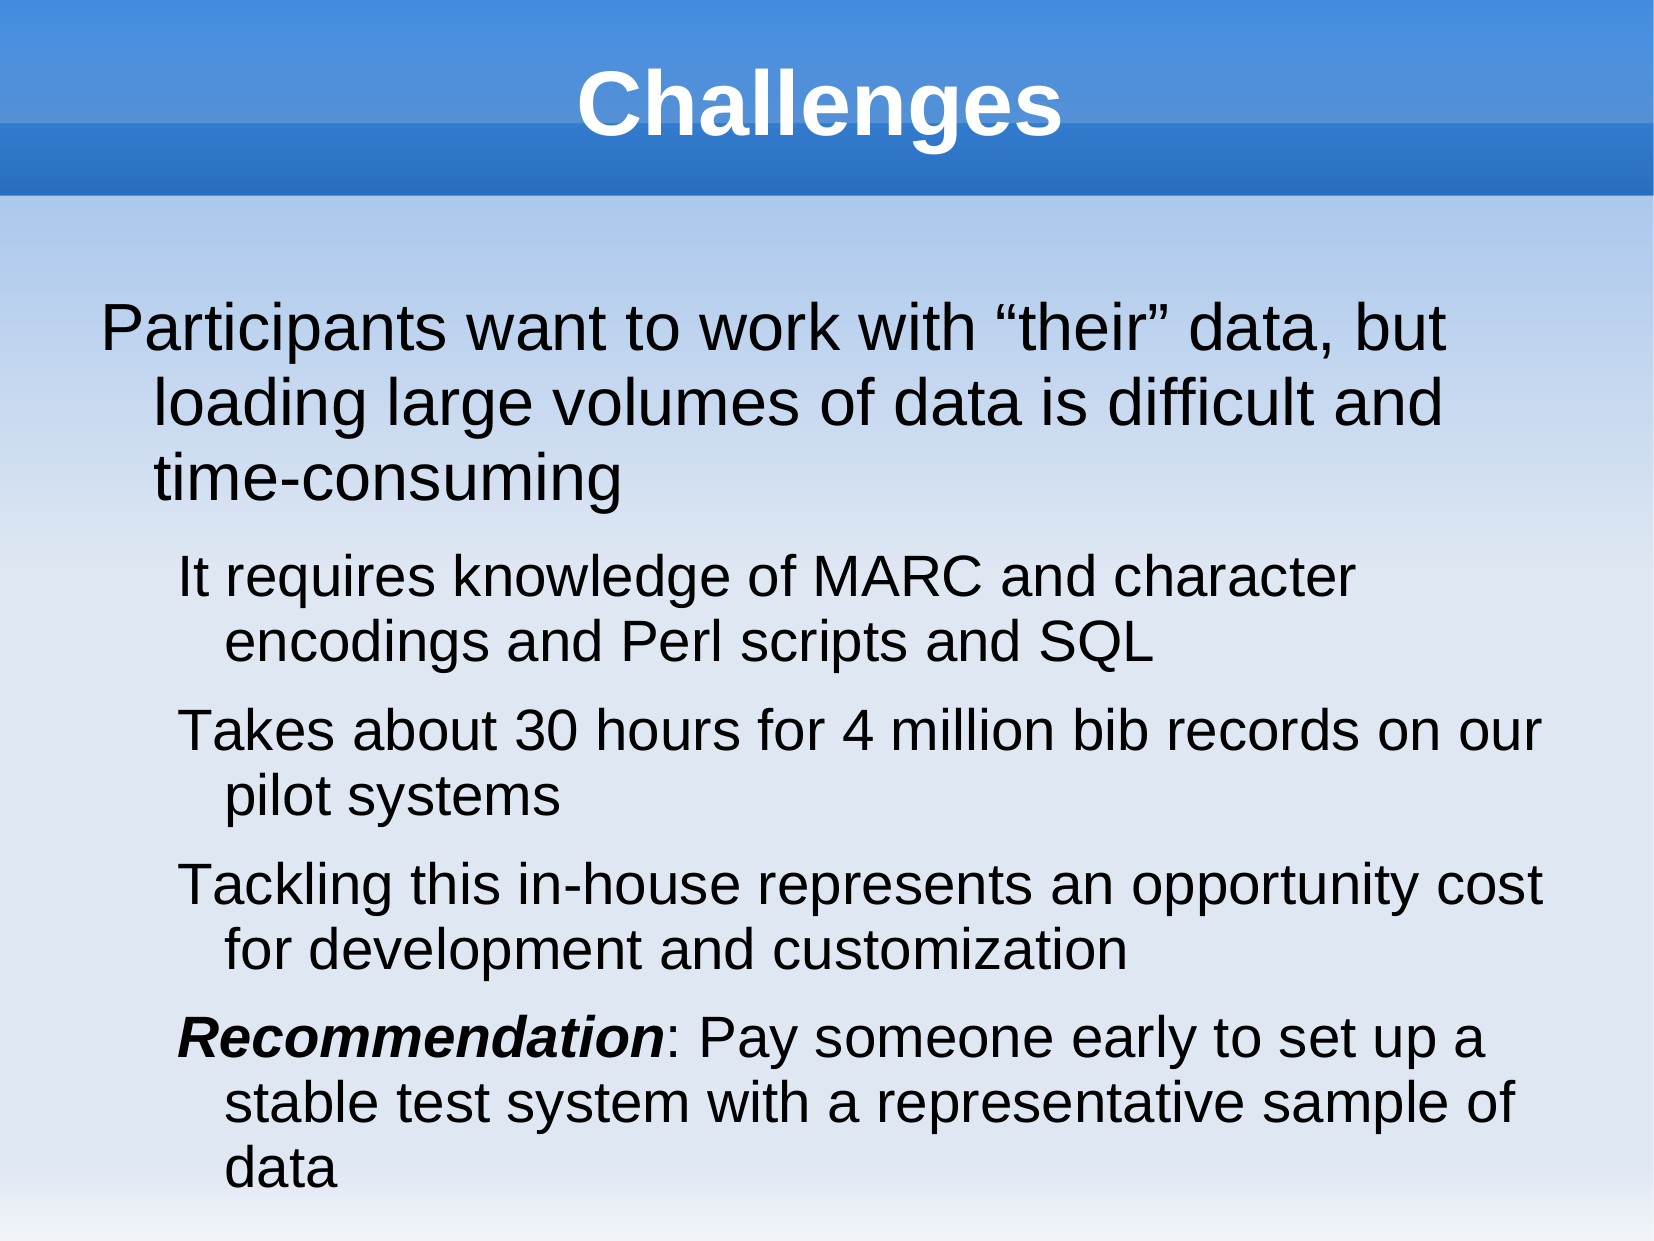

# Challenges
Participants want to work with “their” data, but loading large volumes of data is difficult and time-consuming
It requires knowledge of MARC and character encodings and Perl scripts and SQL
Takes about 30 hours for 4 million bib records on our pilot systems
Tackling this in-house represents an opportunity cost for development and customization
Recommendation: Pay someone early to set up a stable test system with a representative sample of data